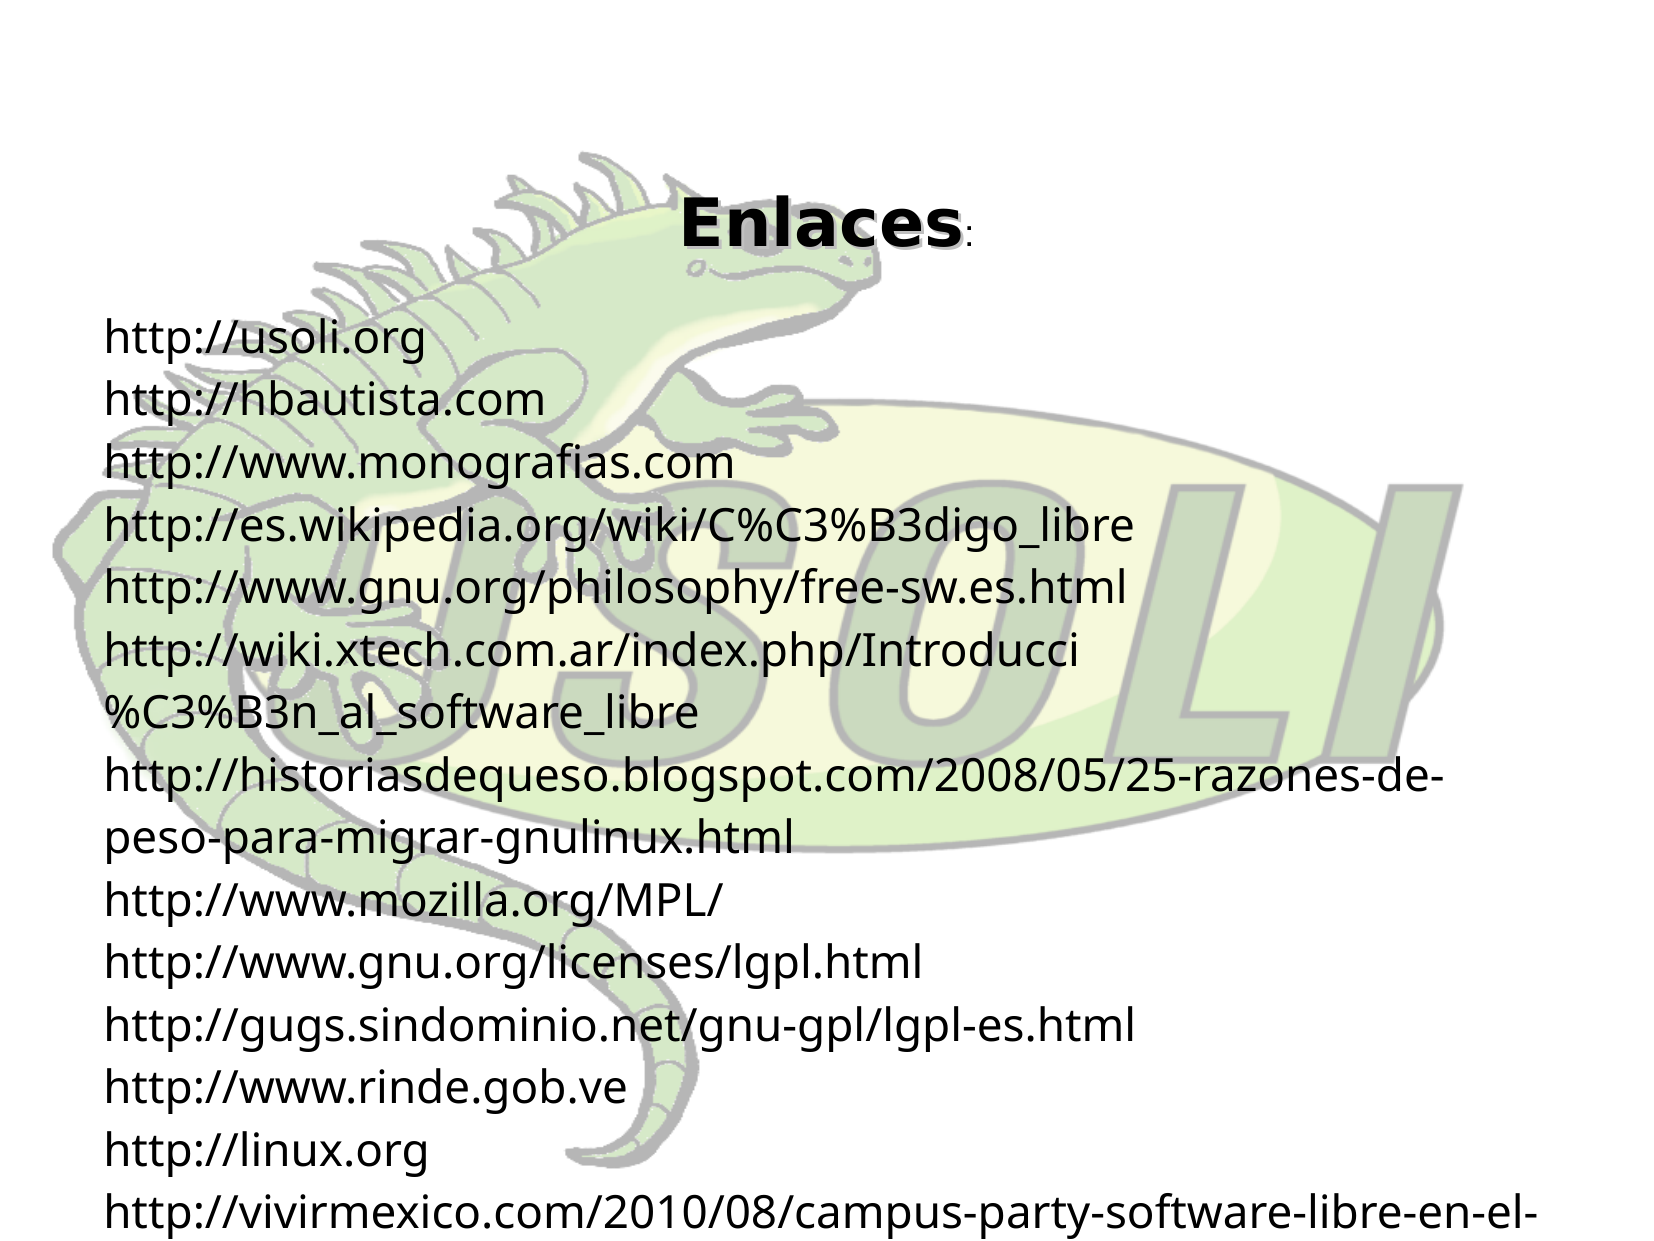

Enlaces:
http://usoli.org
http://hbautista.com
http://www.monografias.com
http://es.wikipedia.org/wiki/C%C3%B3digo_libre
http://www.gnu.org/philosophy/free-sw.es.html
http://wiki.xtech.com.ar/index.php/Introducci%C3%B3n_al_software_libre
http://historiasdequeso.blogspot.com/2008/05/25-razones-de-peso-para-migrar-gnulinux.html
http://www.mozilla.org/MPL/
http://www.gnu.org/licenses/lgpl.html
http://gugs.sindominio.net/gnu-gpl/lgpl-es.html
http://www.rinde.gob.ve
http://linux.org
http://vivirmexico.com/2010/08/campus-party-software-libre-en-el-gobierno-cfe